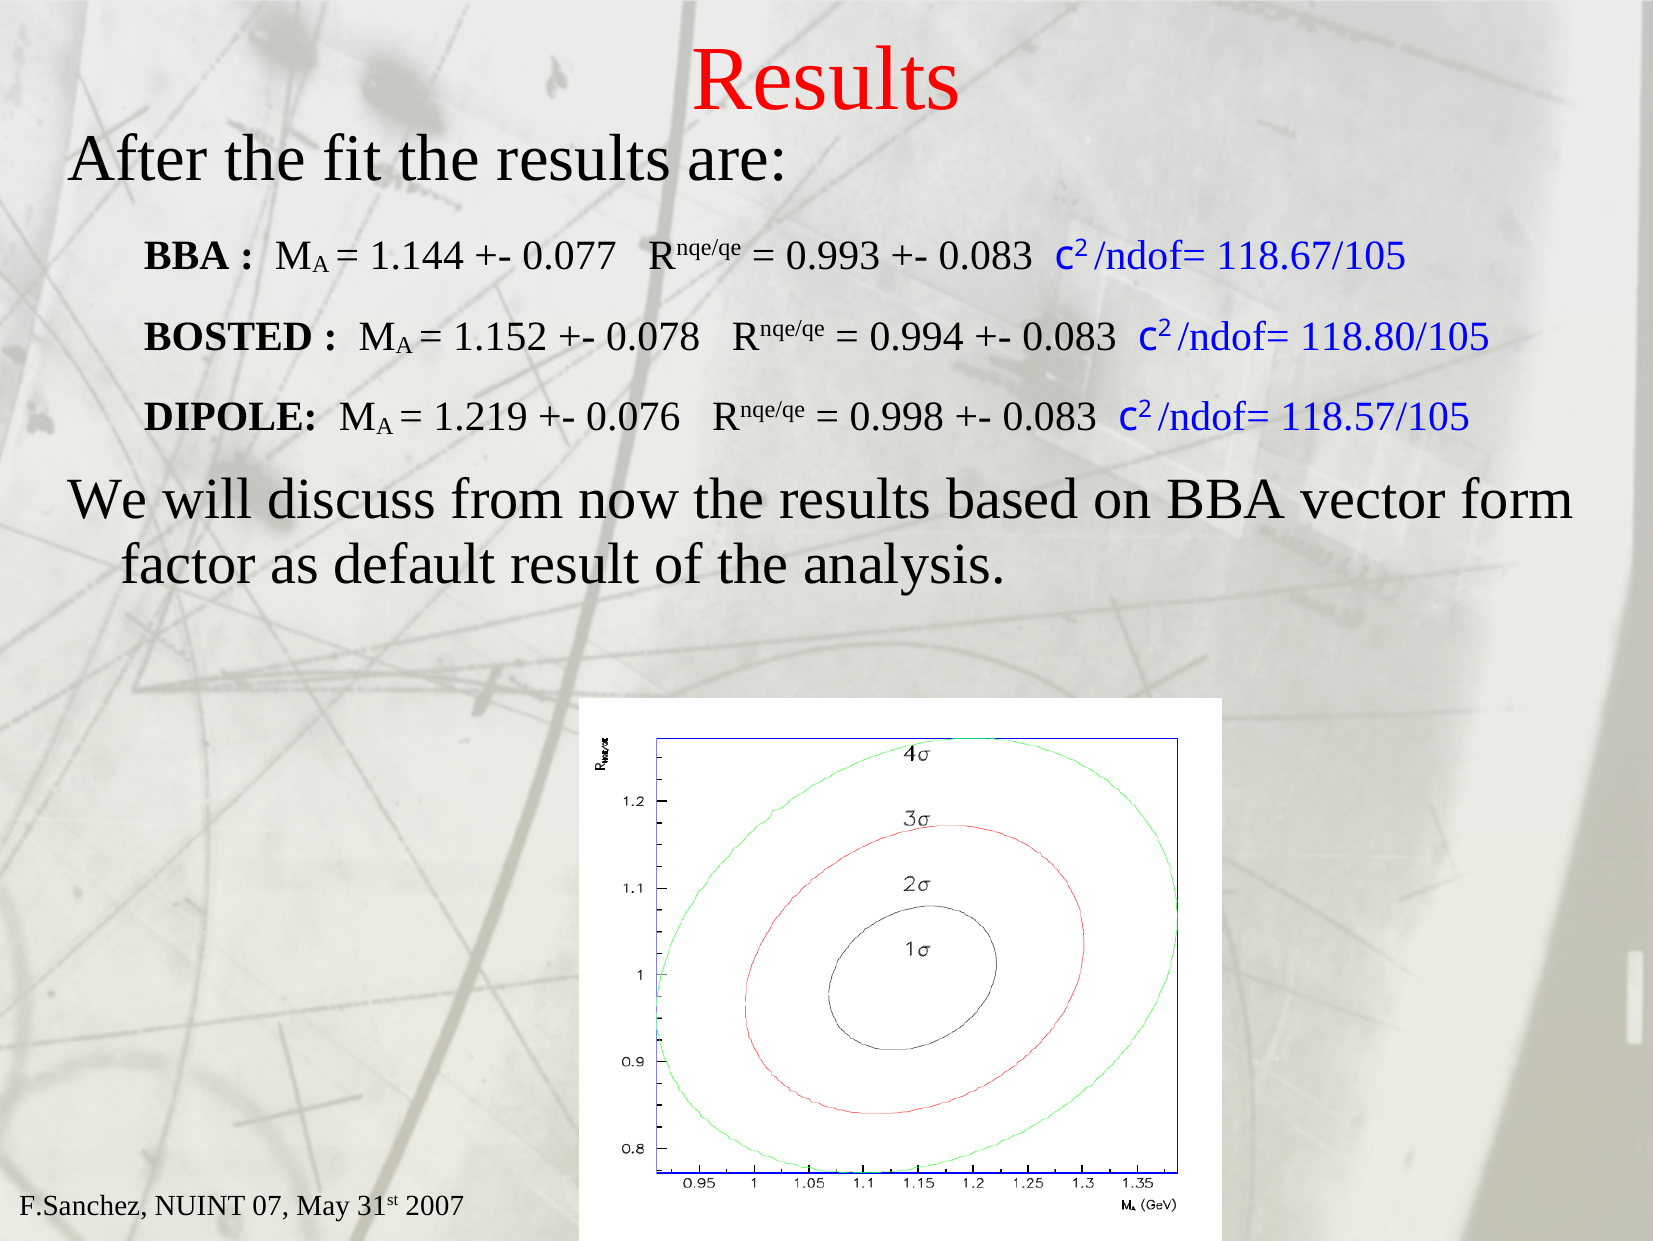

# Results
After the fit the results are:
BBA : MA = 1.144 +- 0.077 Rnqe/qe = 0.993 +- 0.083 c2 /ndof= 118.67/105
BOSTED : MA = 1.152 +- 0.078 Rnqe/qe = 0.994 +- 0.083 c2 /ndof= 118.80/105
DIPOLE: MA = 1.219 +- 0.076 Rnqe/qe = 0.998 +- 0.083 c2 /ndof= 118.57/105
We will discuss from now the results based on BBA vector form factor as default result of the analysis.